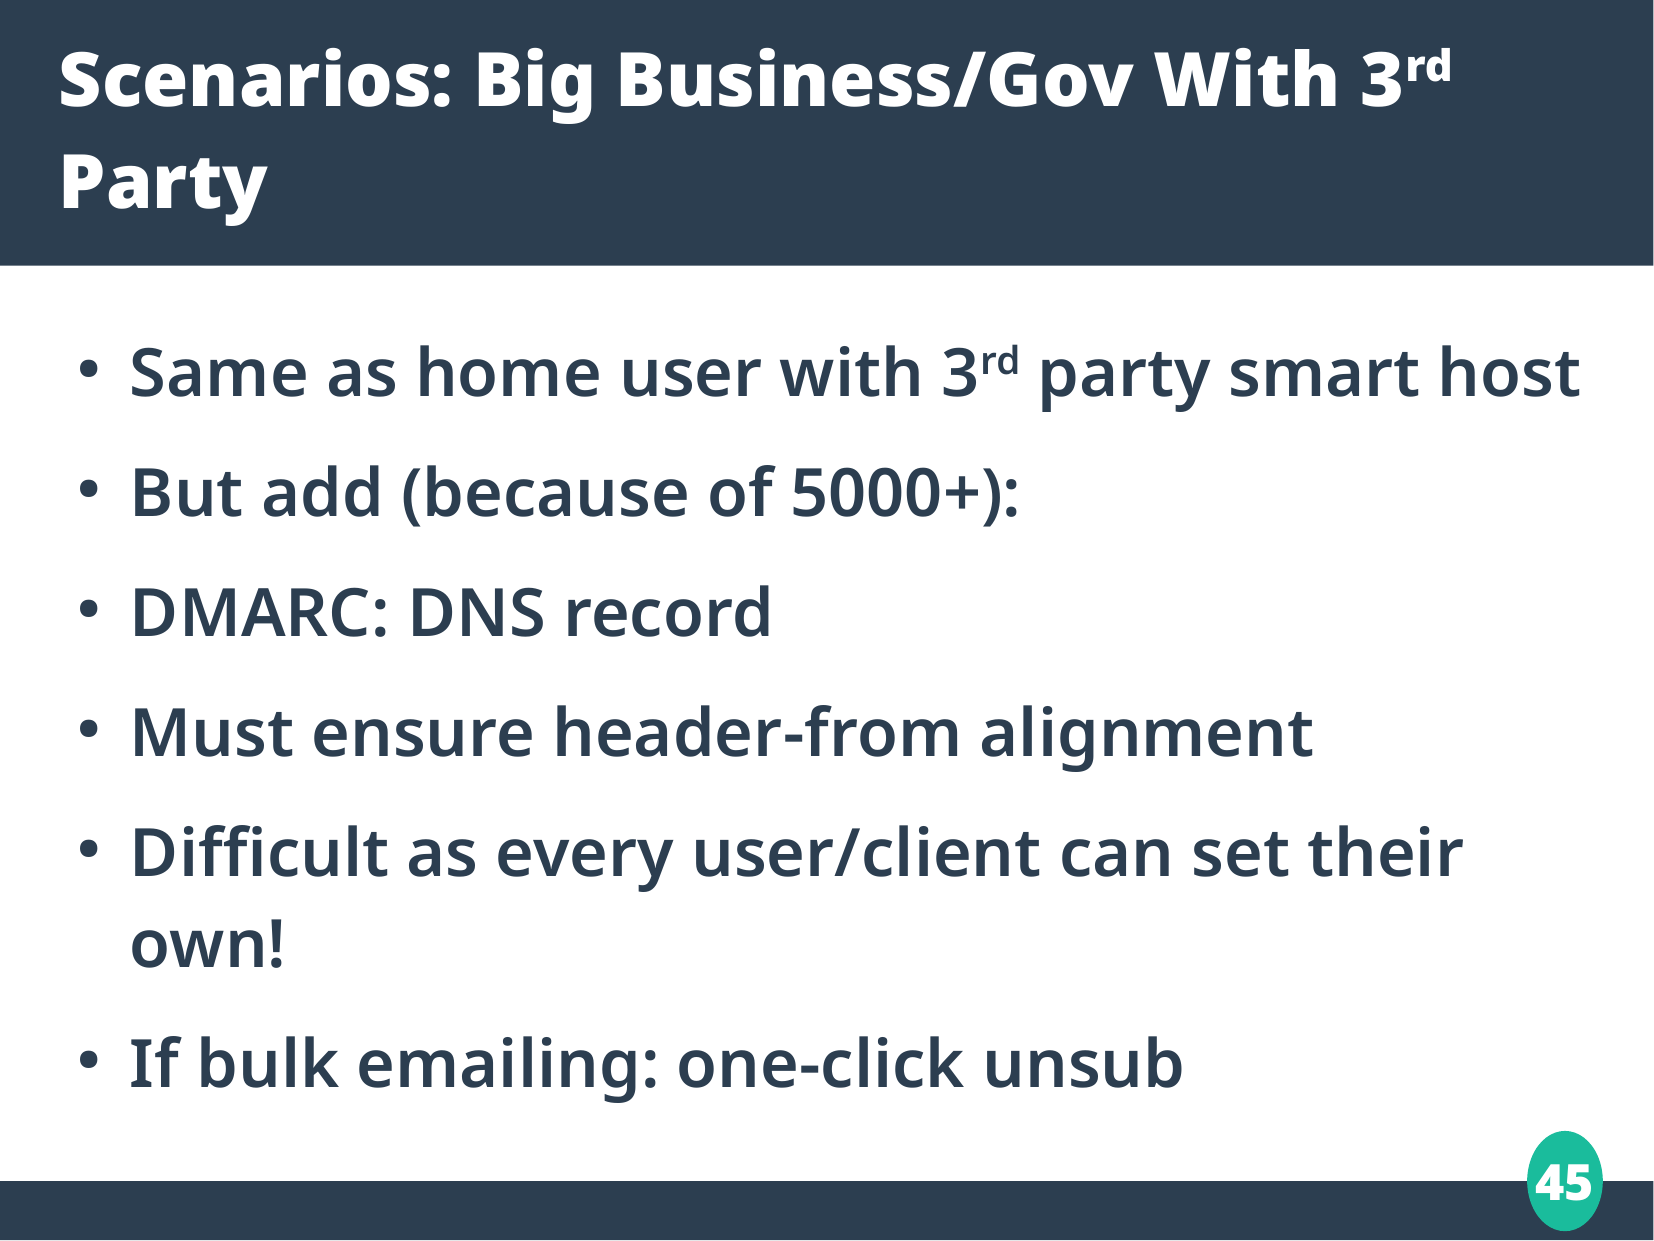

# Scenarios: Big Business/Gov With 3rd Party
Same as home user with 3rd party smart host
But add (because of 5000+):
DMARC: DNS record
Must ensure header-from alignment
Difficult as every user/client can set their own!
If bulk emailing: one-click unsub